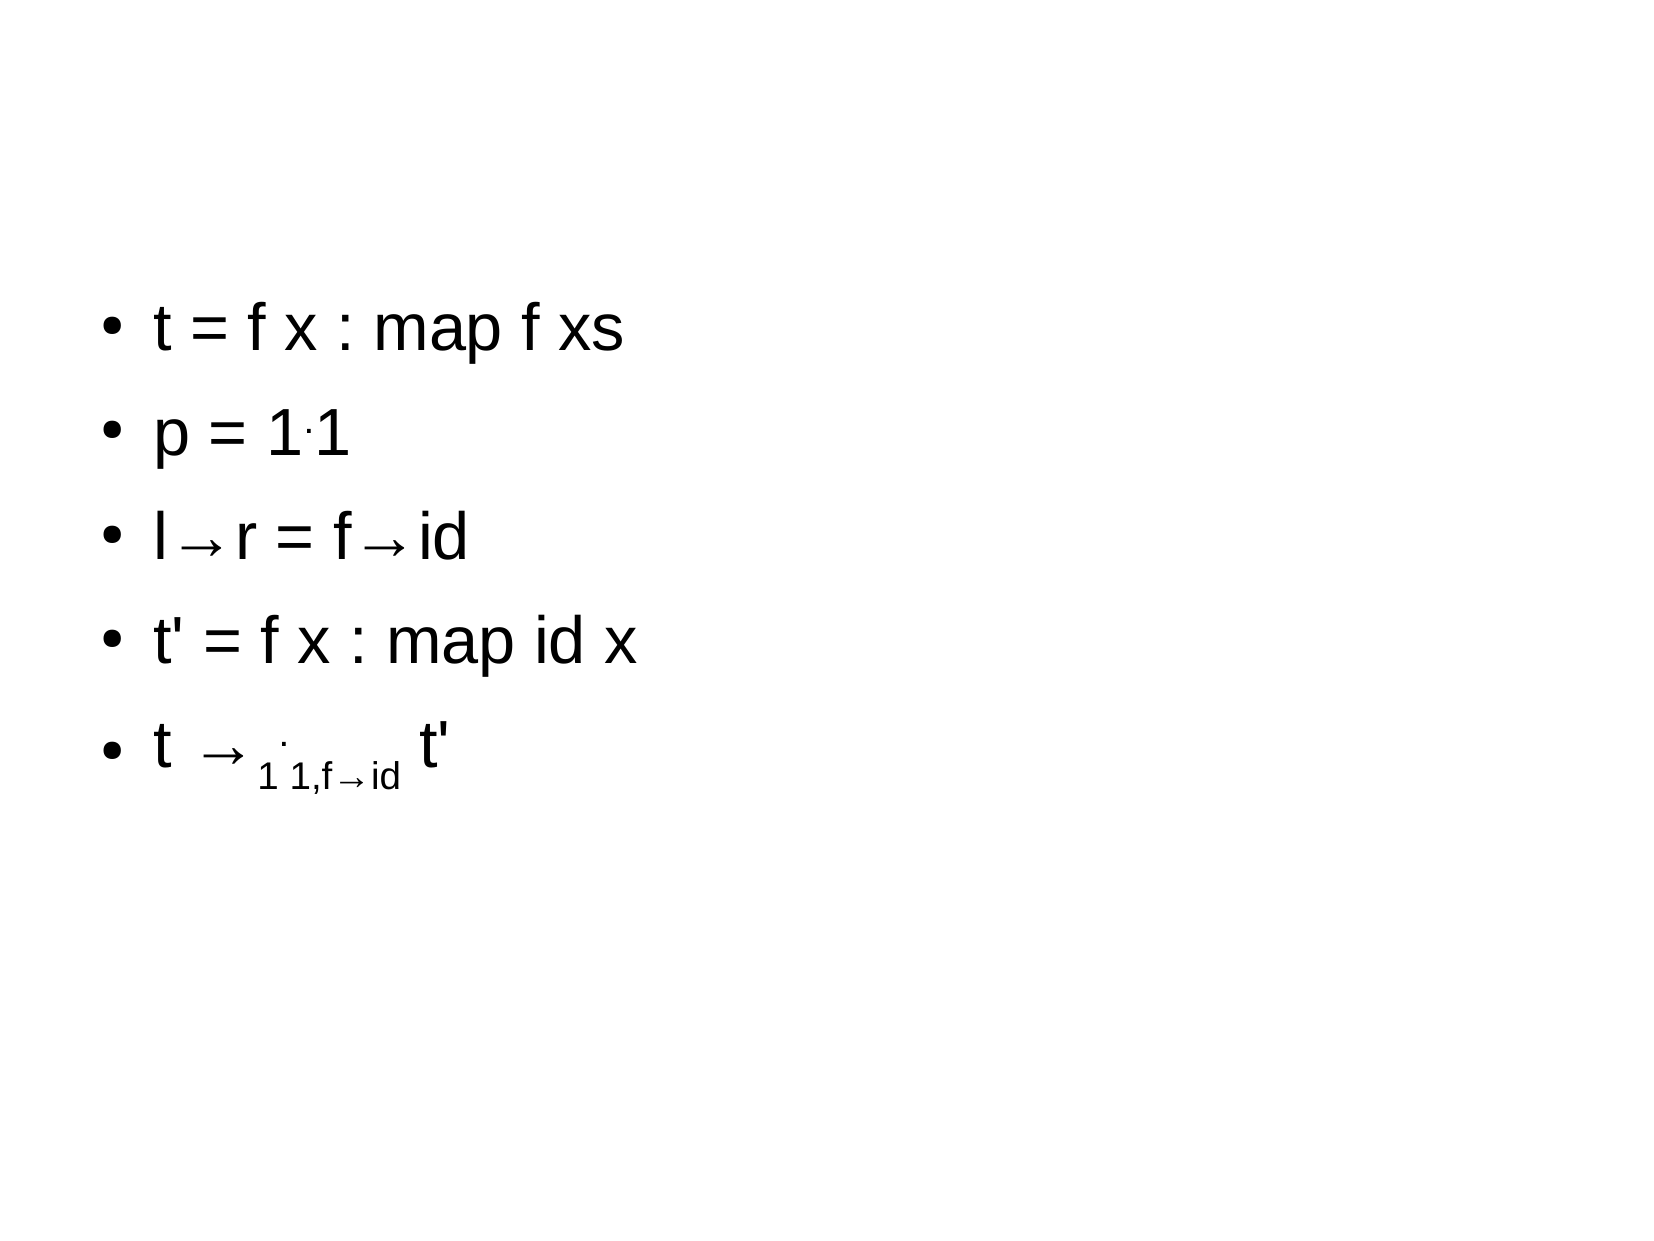

#
t = f x : map f xs
p = 1.1
l→r = f→id
t' = f x : map id x
t →1.1,f→id t'